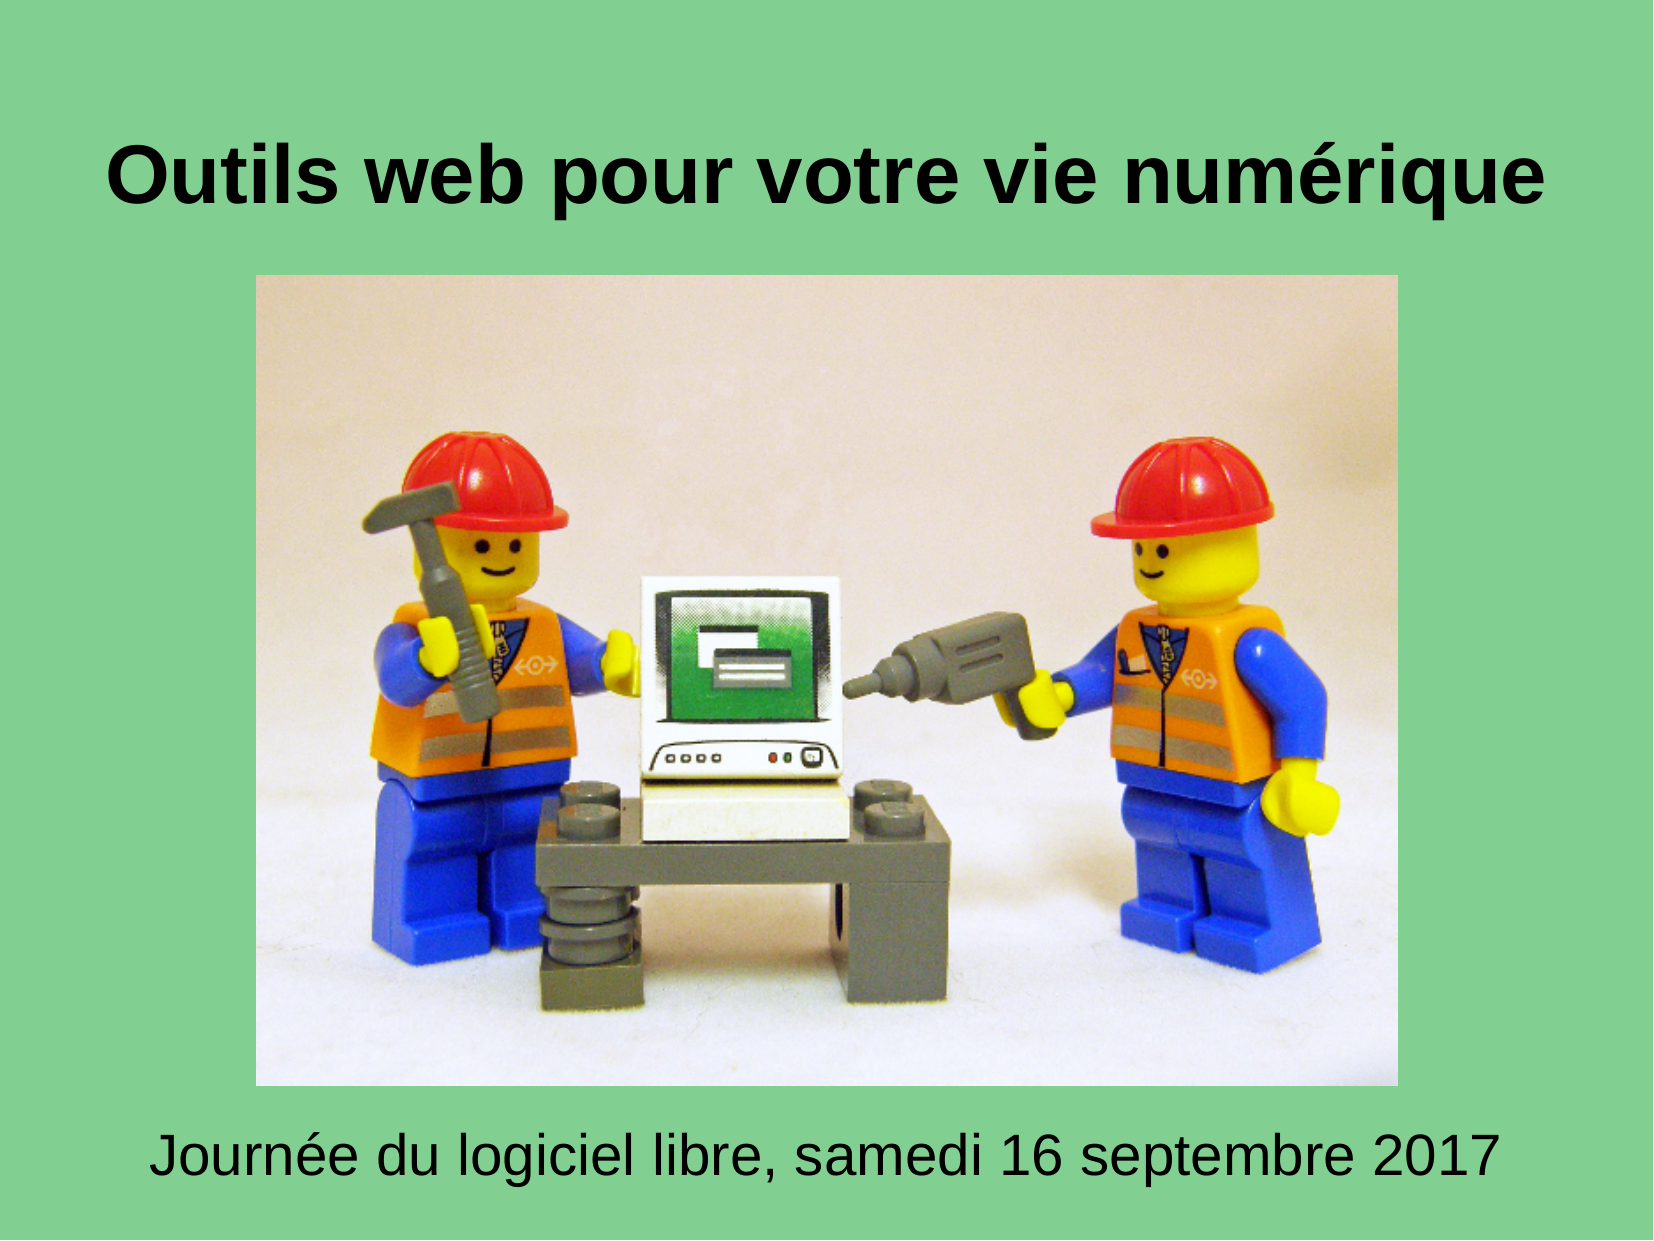

# Outils web pour votre vie numérique
Journée du logiciel libre, samedi 16 septembre 2017